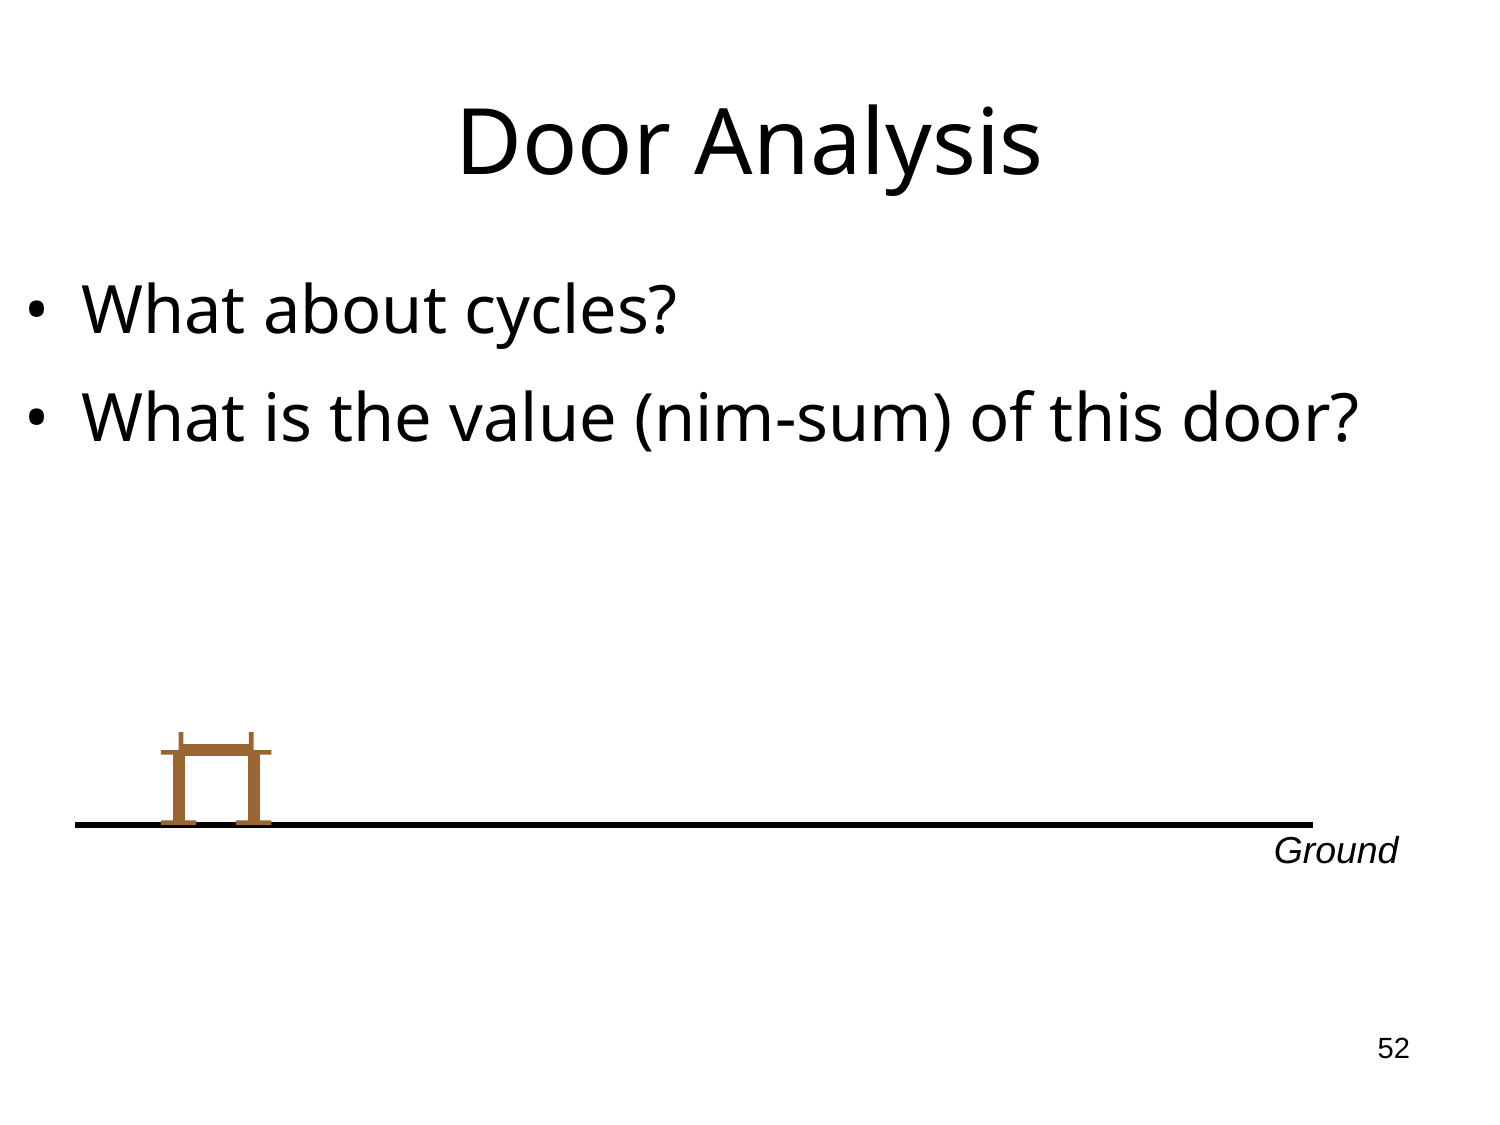

# Door Analysis
What about cycles?
What is the value (nim-sum) of this door?
Ground
52